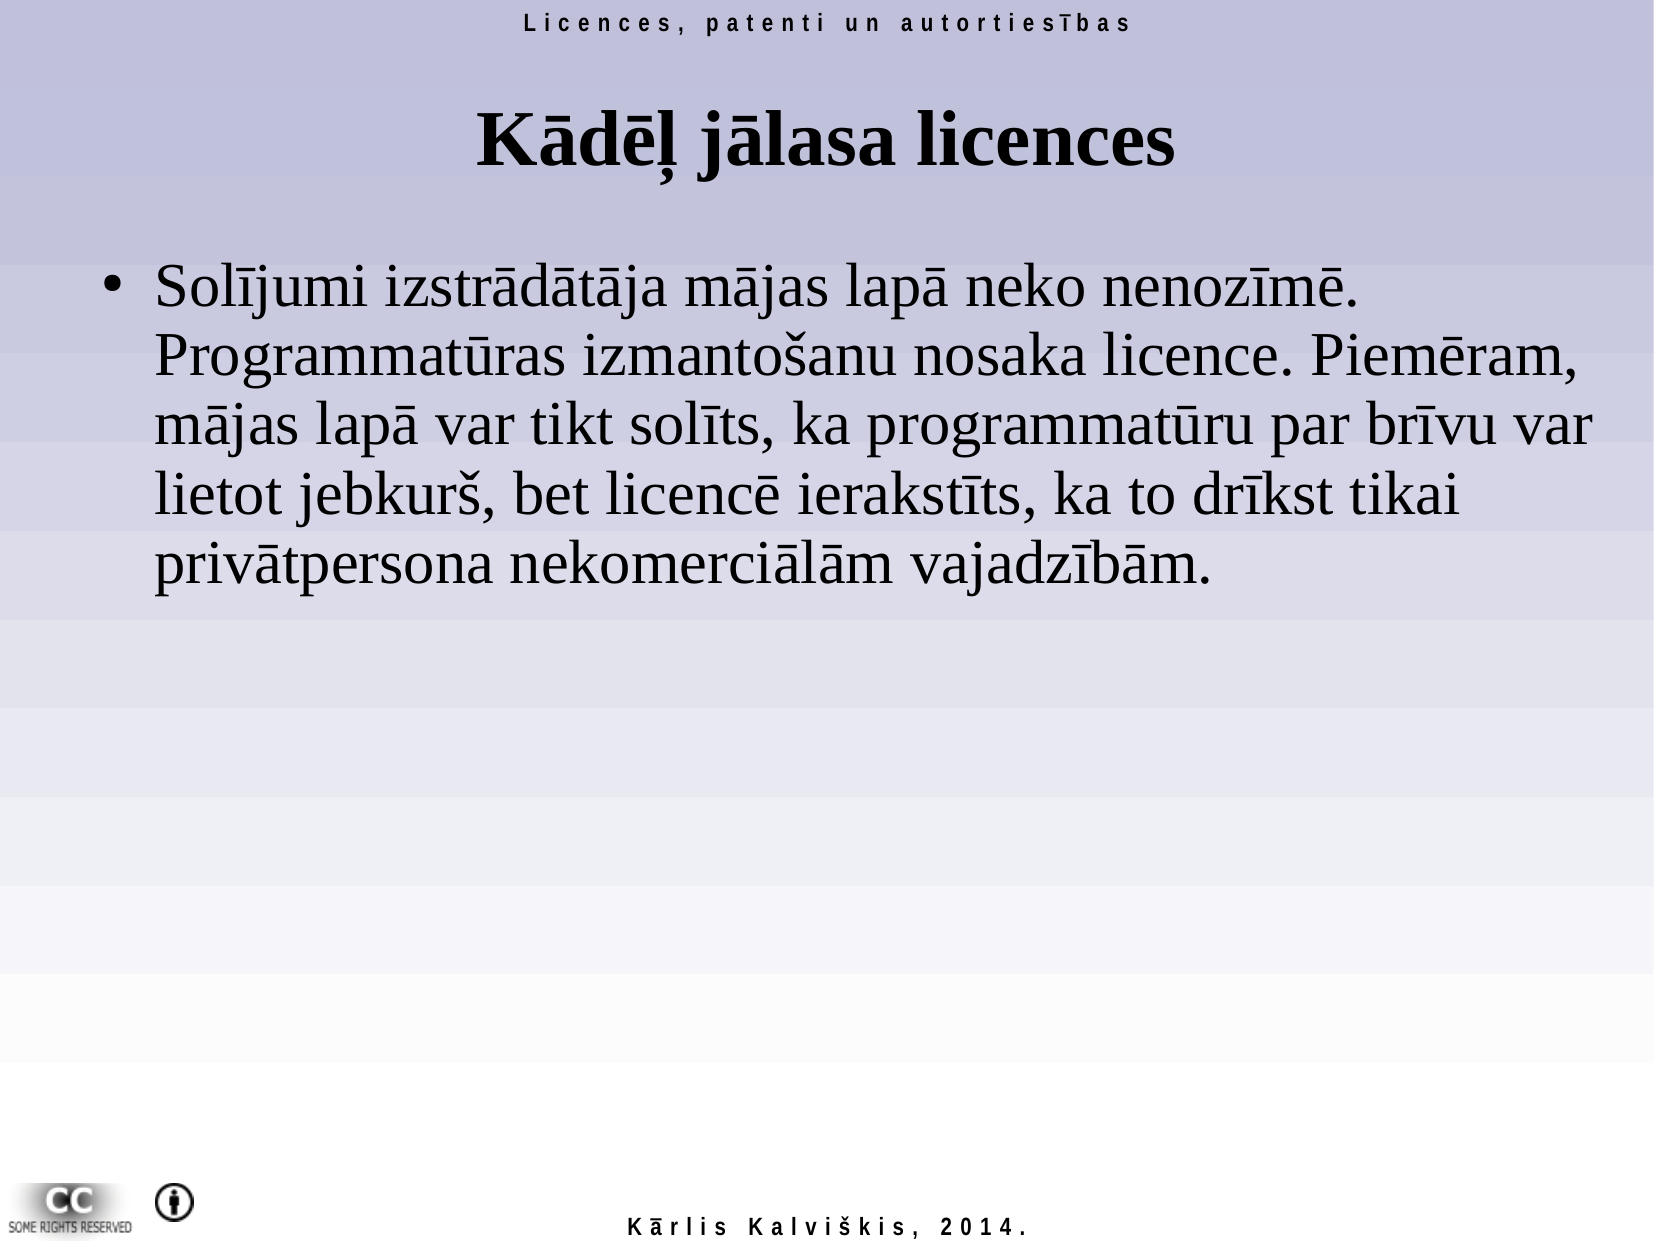

# Kādēļ jālasa licences
Solījumi izstrādātāja mājas lapā neko nenozīmē. Programmatūras izmantošanu nosaka licence. Piemēram, mājas lapā var tikt solīts, ka programmatūru par brīvu var lietot jebkurš, bet licencē ierakstīts, ka to drīkst tikai privātpersona nekomerciālām vajadzībām.